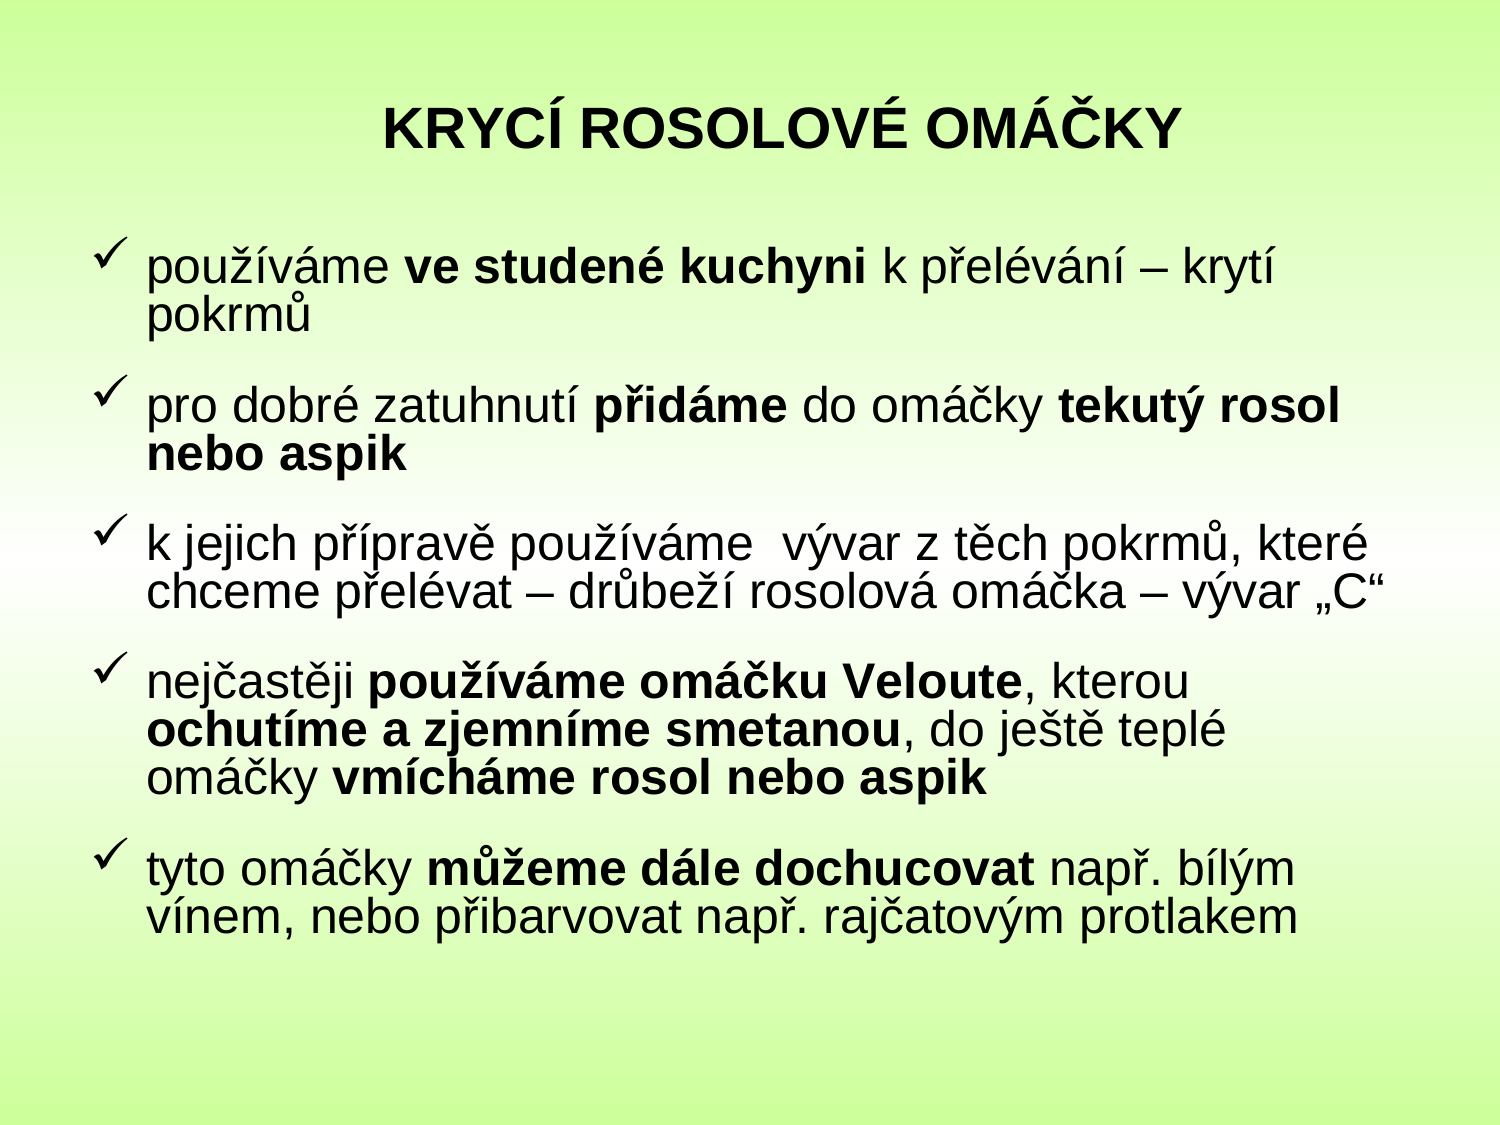

# KRYCÍ ROSOLOVÉ OMÁČKY
používáme ve studené kuchyni k přelévání – krytí pokrmů
pro dobré zatuhnutí přidáme do omáčky tekutý rosol nebo aspik
k jejich přípravě používáme vývar z těch pokrmů, které chceme přelévat – drůbeží rosolová omáčka – vývar „C“
nejčastěji používáme omáčku Veloute, kterou ochutíme a zjemníme smetanou, do ještě teplé omáčky vmícháme rosol nebo aspik
tyto omáčky můžeme dále dochucovat např. bílým vínem, nebo přibarvovat např. rajčatovým protlakem